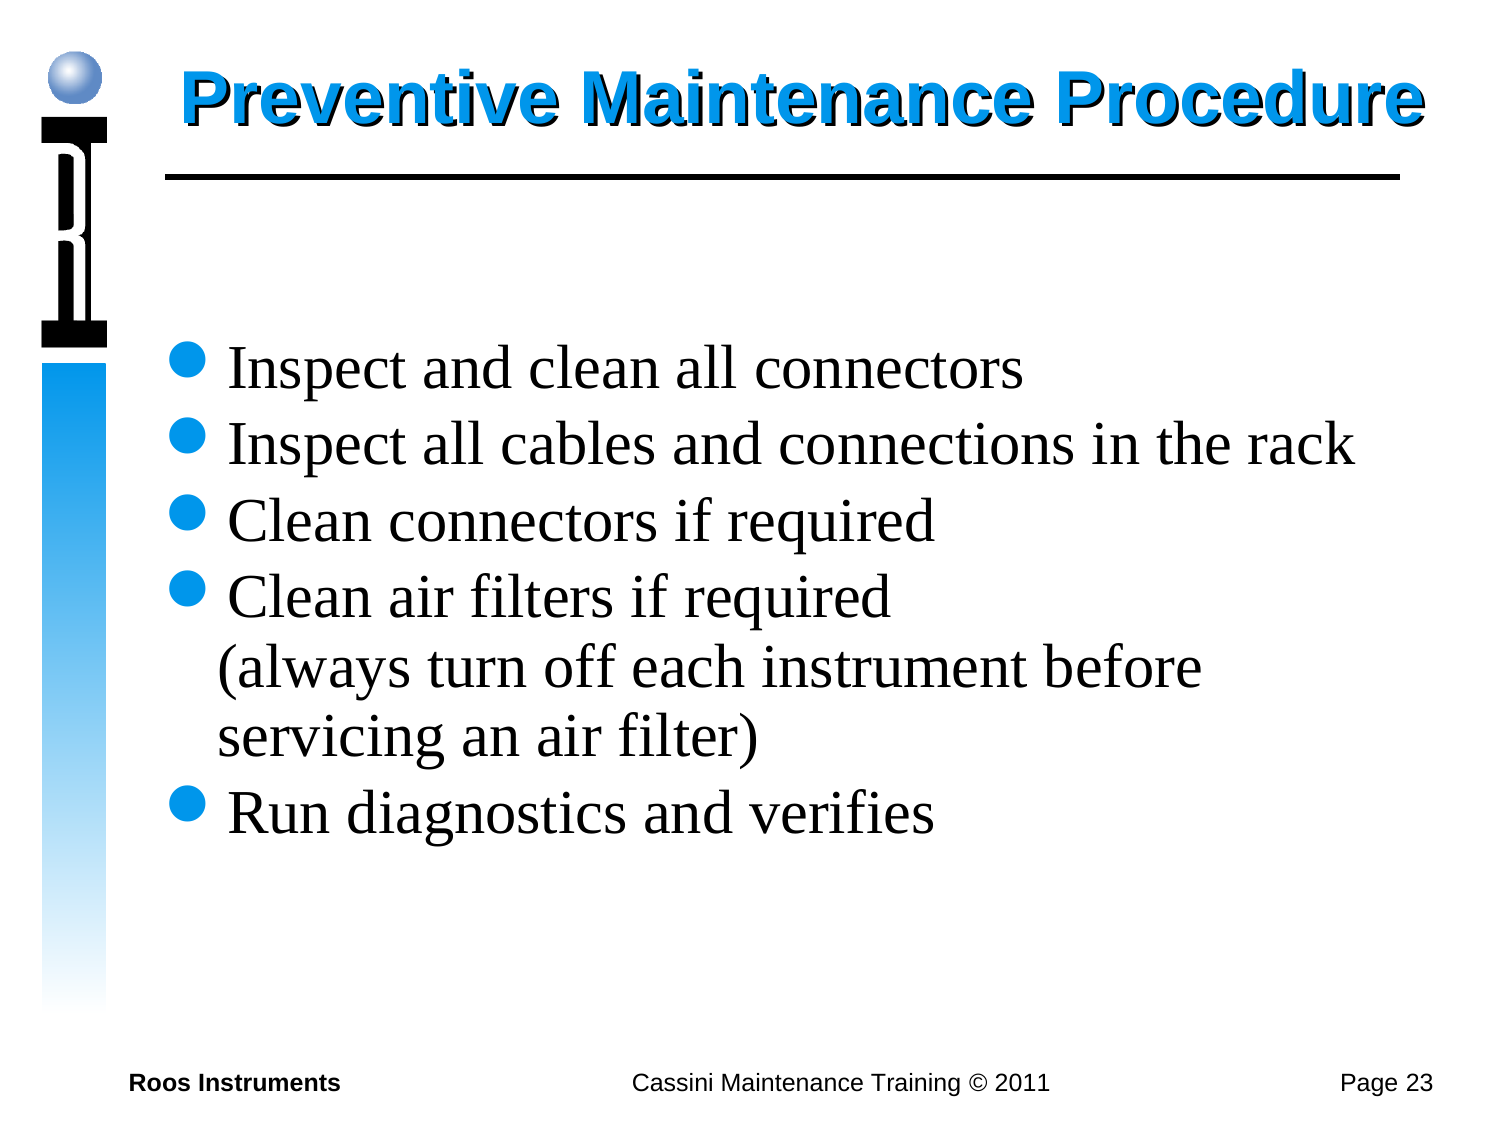

# Preventive Maintenance Procedure
Inspect and clean all connectors
Inspect all cables and connections in the rack
Clean connectors if required
Clean air filters if required
(always turn off each instrument before servicing an air filter)
Run diagnostics and verifies